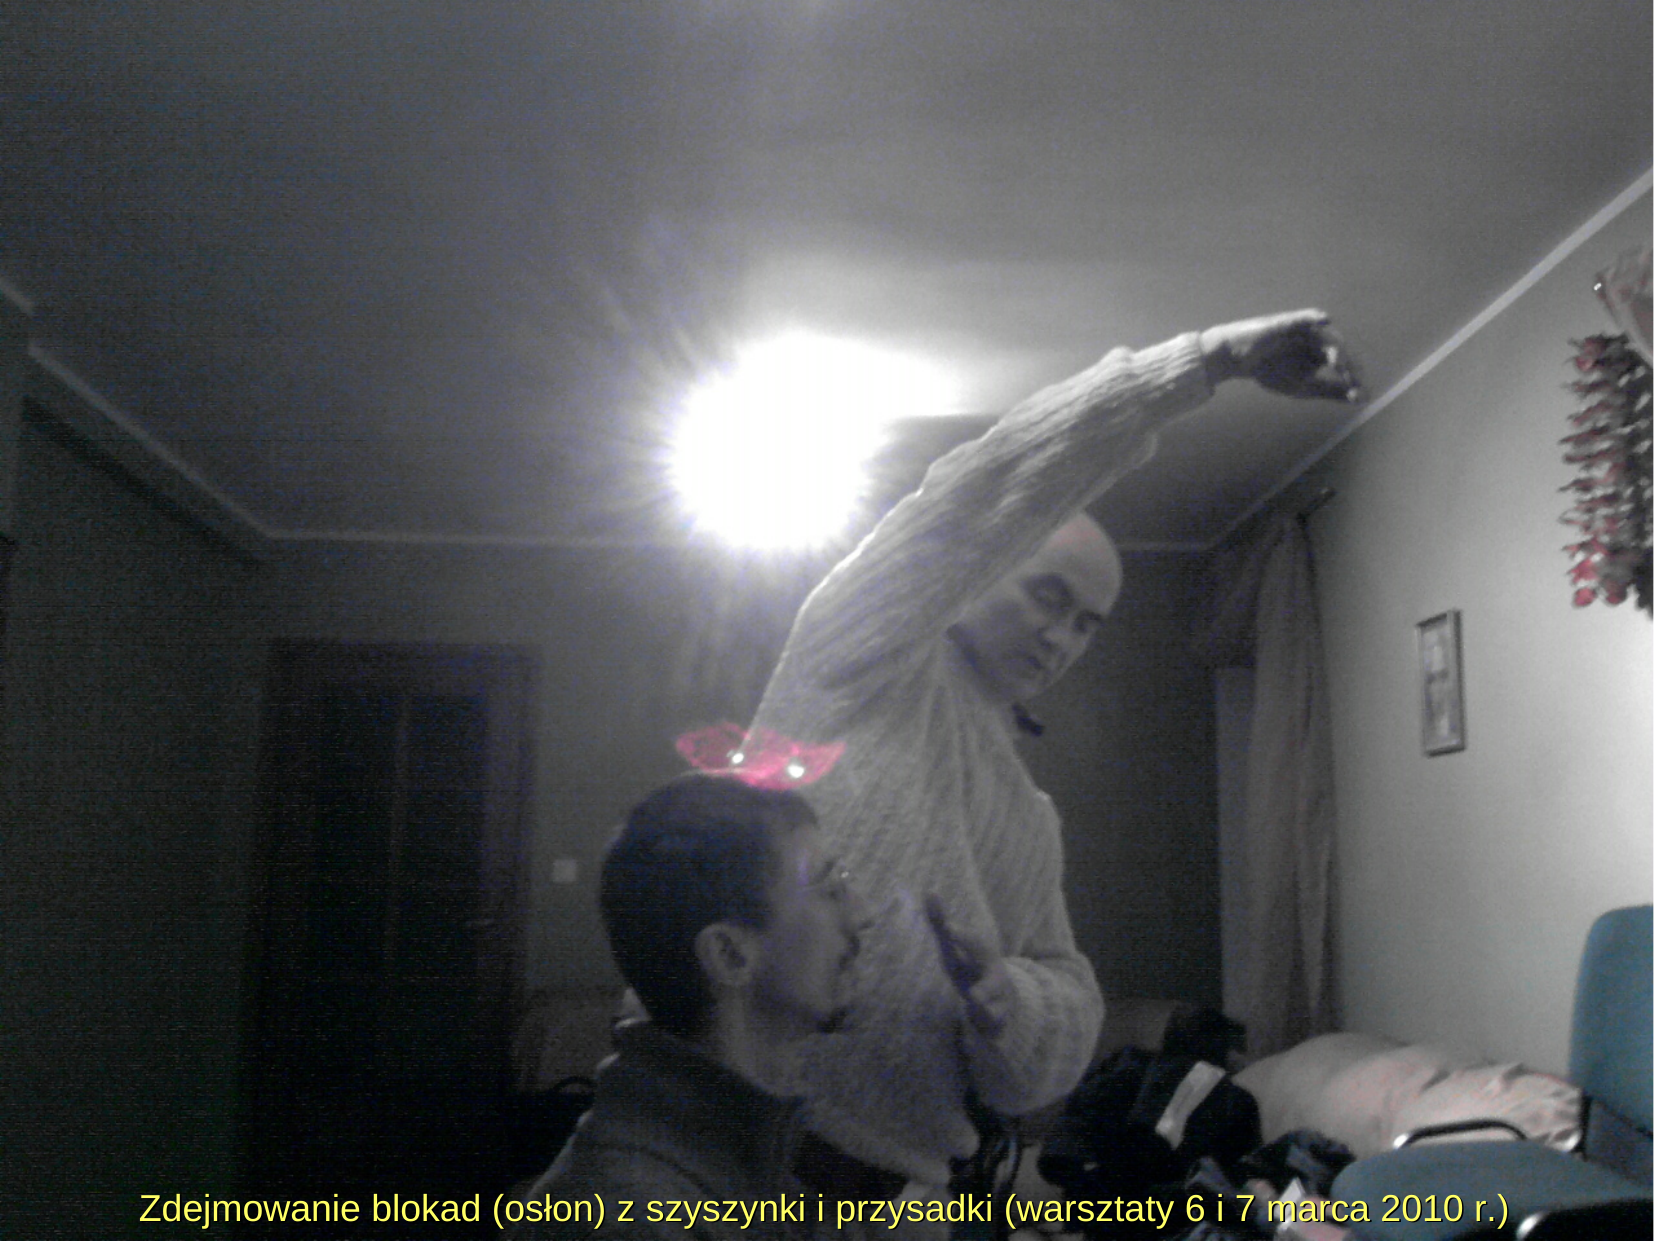

Zdejmowanie blokad (osłon) z szyszynki i przysadki (warsztaty 6 i 7 marca 2010 r.)